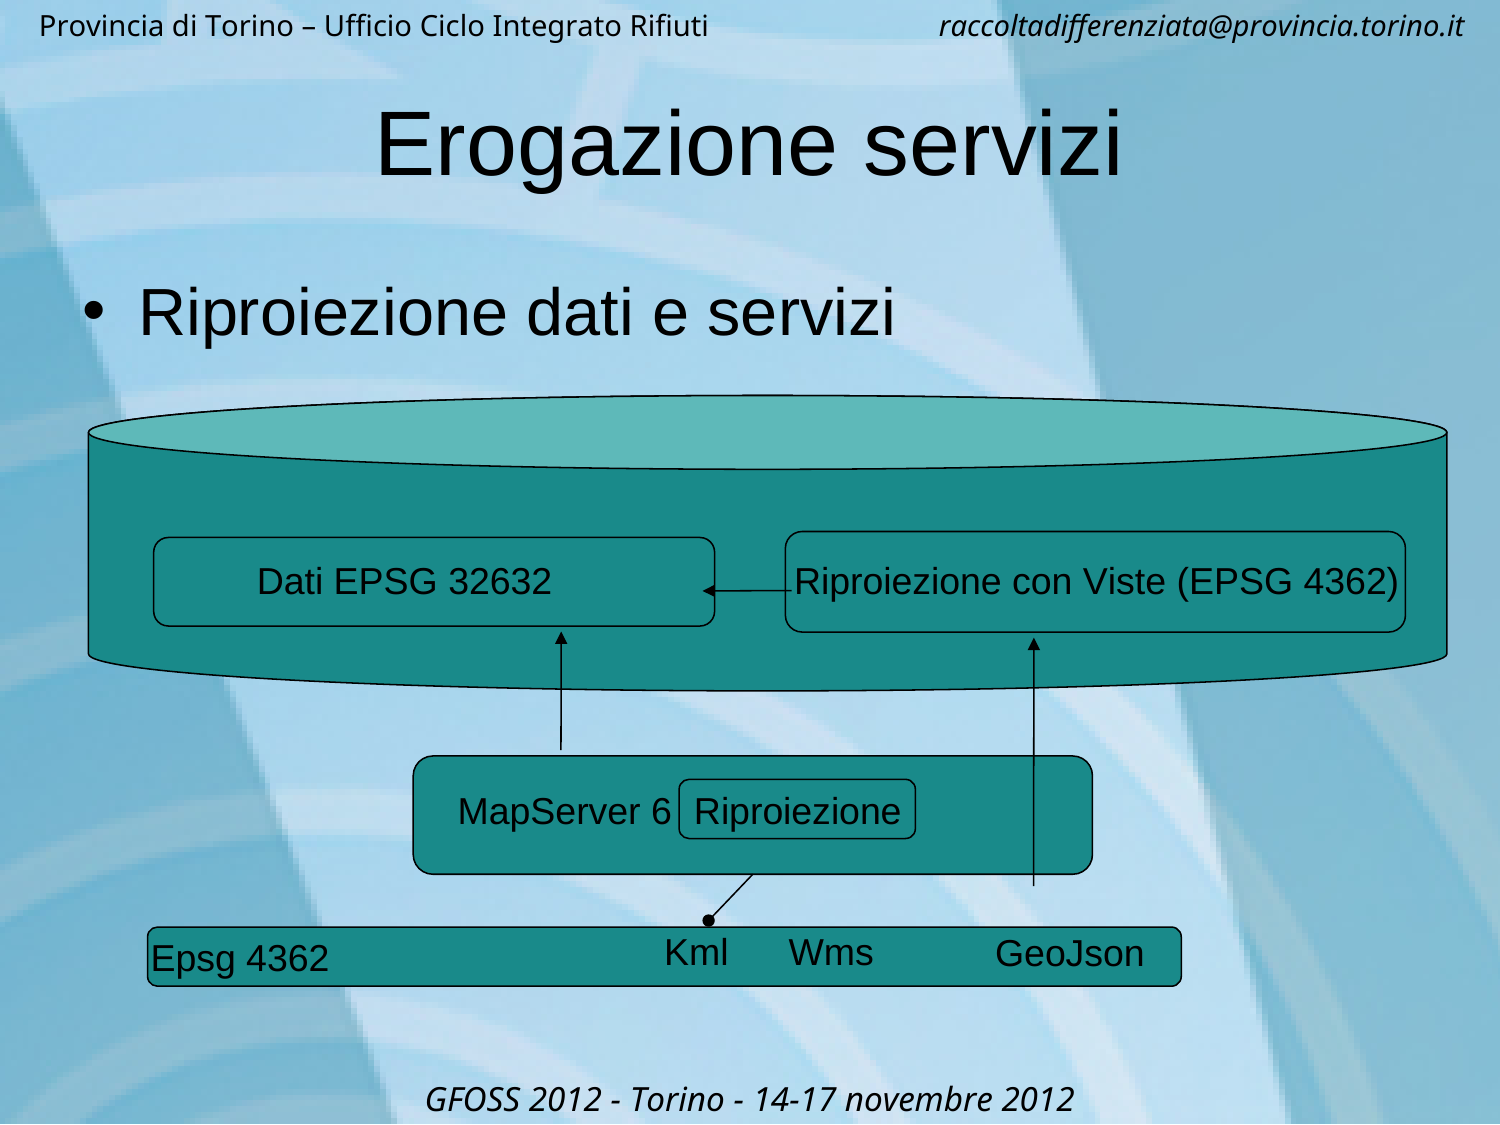

# Erogazione servizi
Riproiezione dati e servizi
Dati EPSG 32632
Riproiezione con Viste (EPSG 4362)
MapServer 6
Riproiezione
Kml
Wms
GeoJson
Epsg 4362